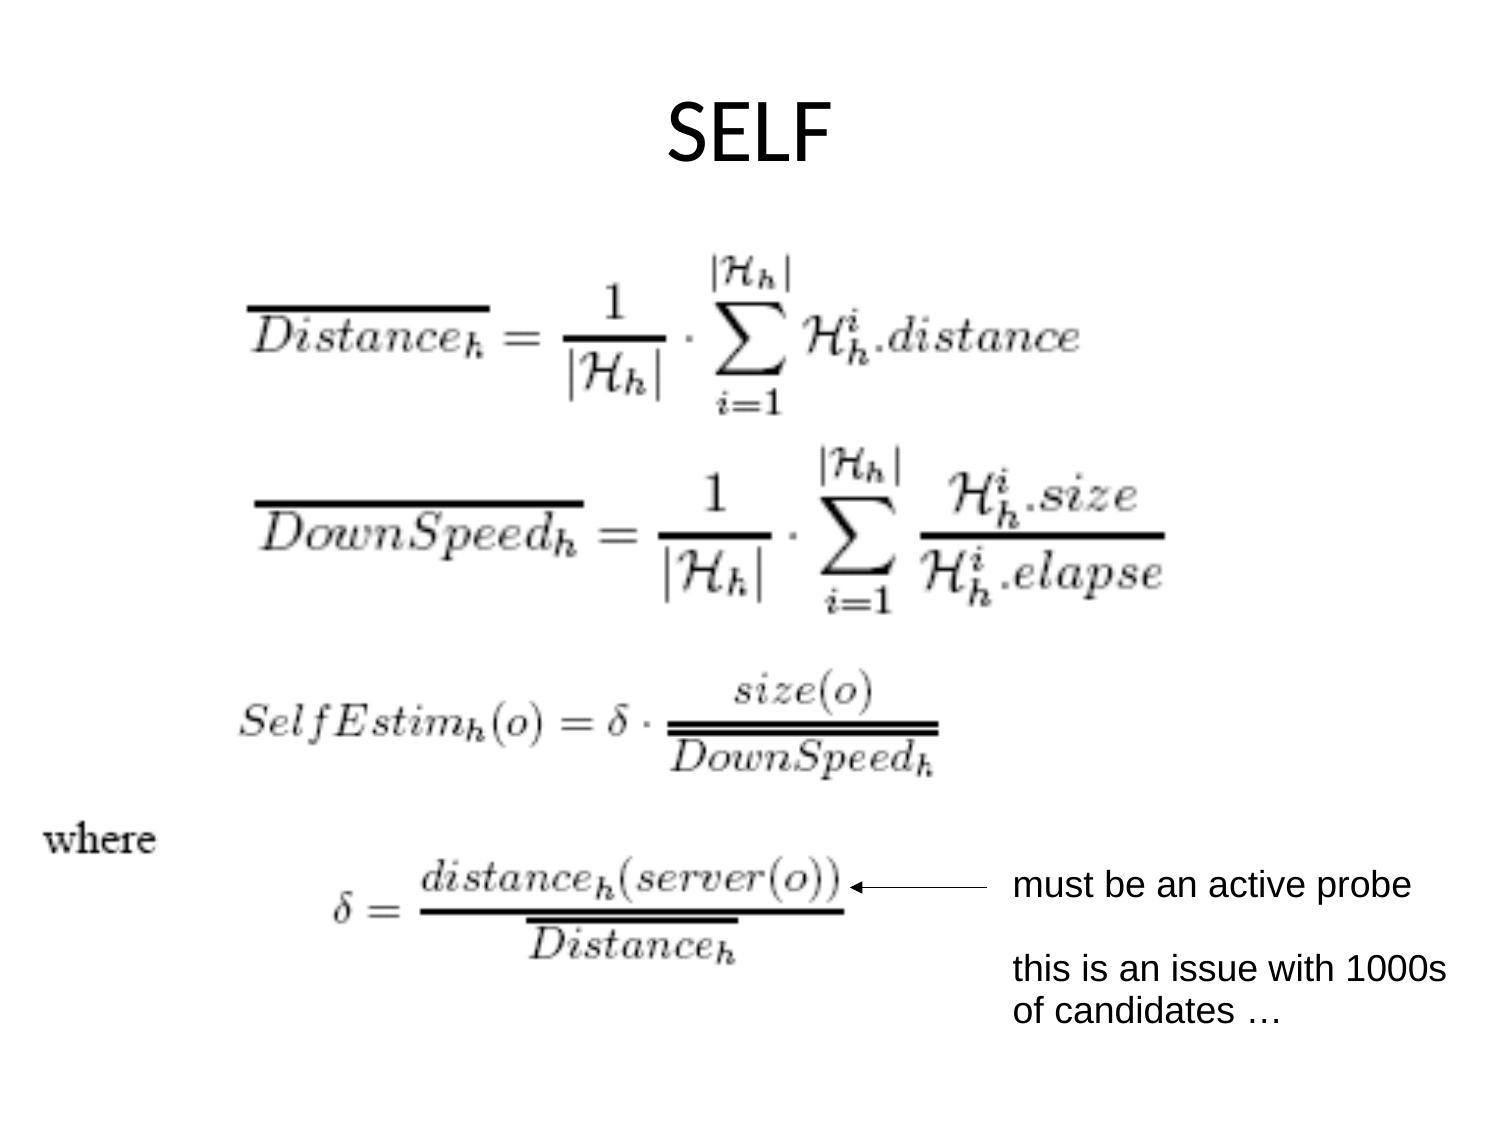

# SELF
must be an active probe
this is an issue with 1000s
of candidates …